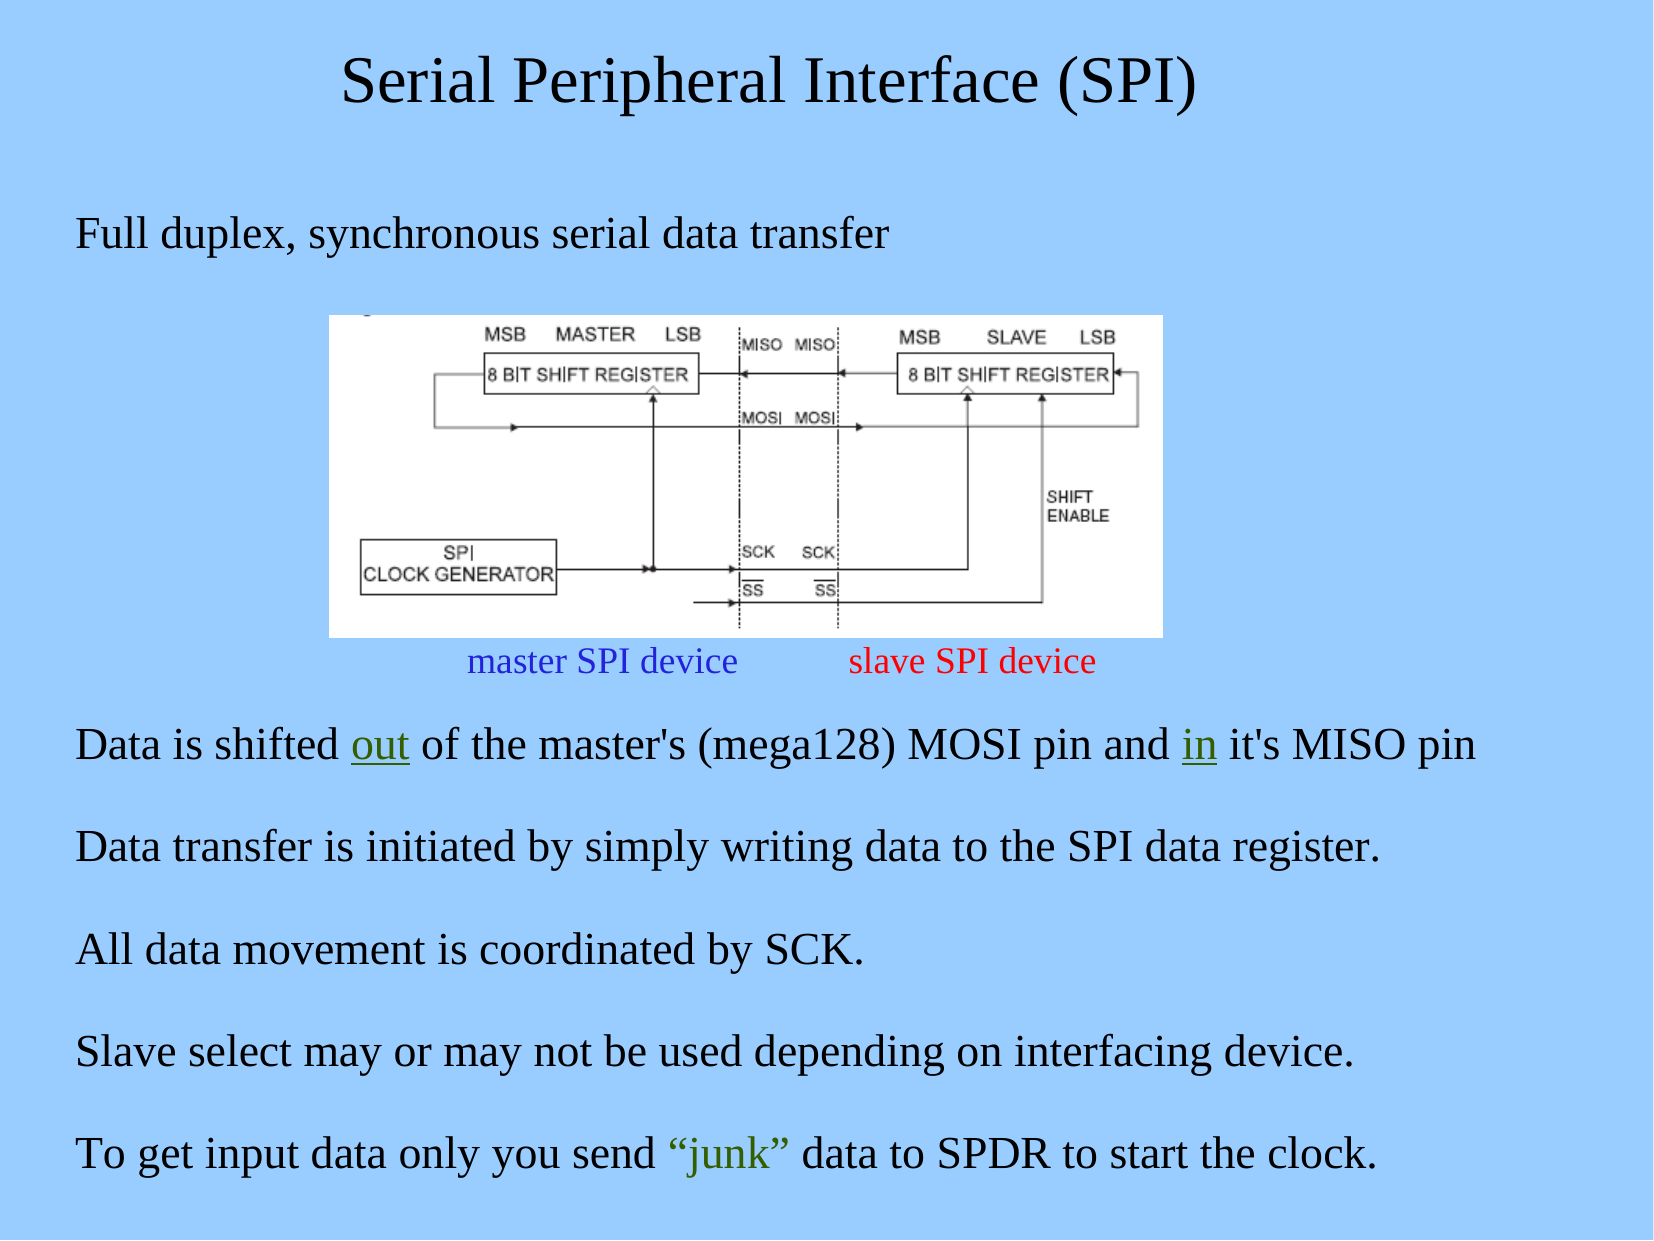

Serial Peripheral Interface (SPI)
Full duplex, synchronous serial data transfer
Data is shifted out of the master's (mega128) MOSI pin and in it's MISO pin
Data transfer is initiated by simply writing data to the SPI data register.
All data movement is coordinated by SCK.
Slave select may or may not be used depending on interfacing device.
To get input data only you send “junk” data to SPDR to start the clock.
master SPI device
slave SPI device